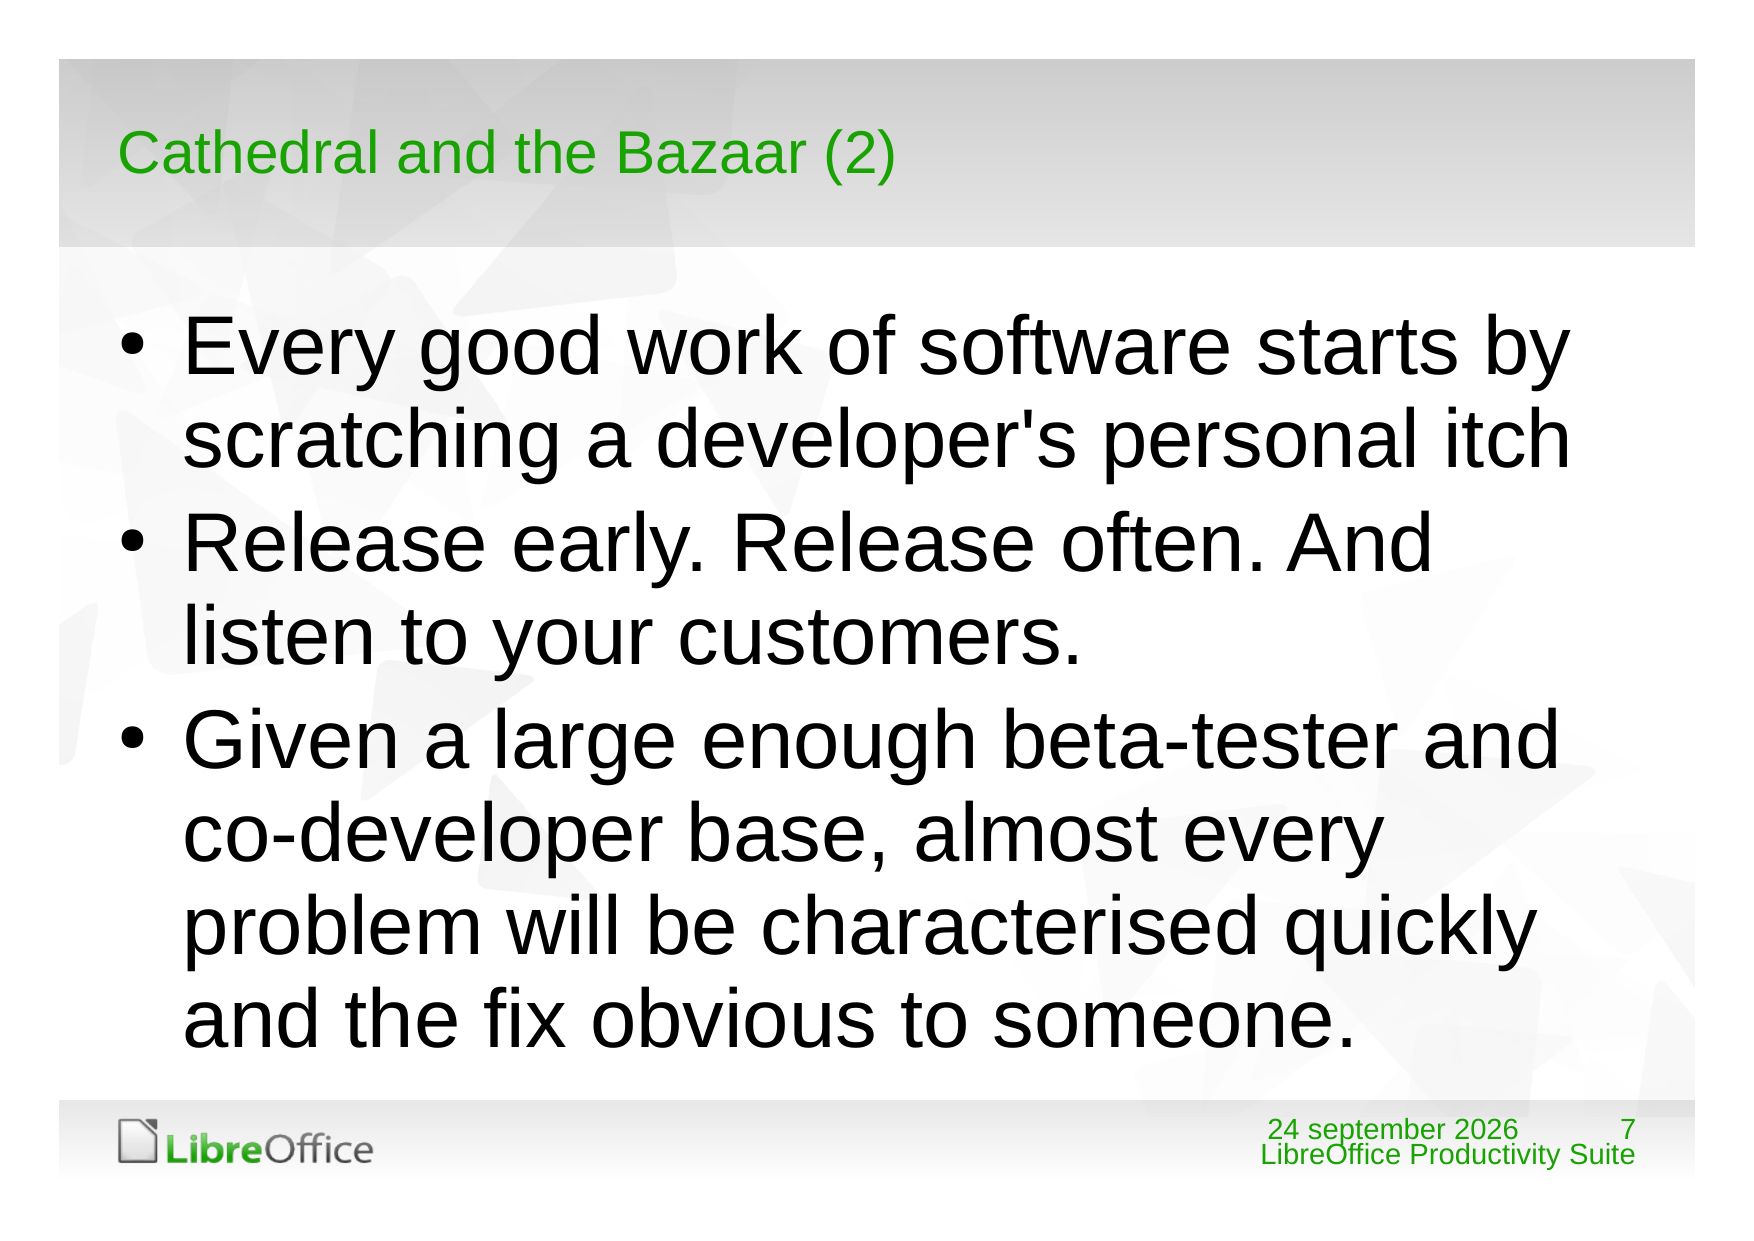

# Cathedral and the Bazaar (2)
Every good work of software starts by scratching a developer's personal itch
Release early. Release often. And listen to your customers.
Given a large enough beta-tester and co-developer base, almost every problem will be characterised quickly and the fix obvious to someone.
7
LibreOffice Productivity Suite